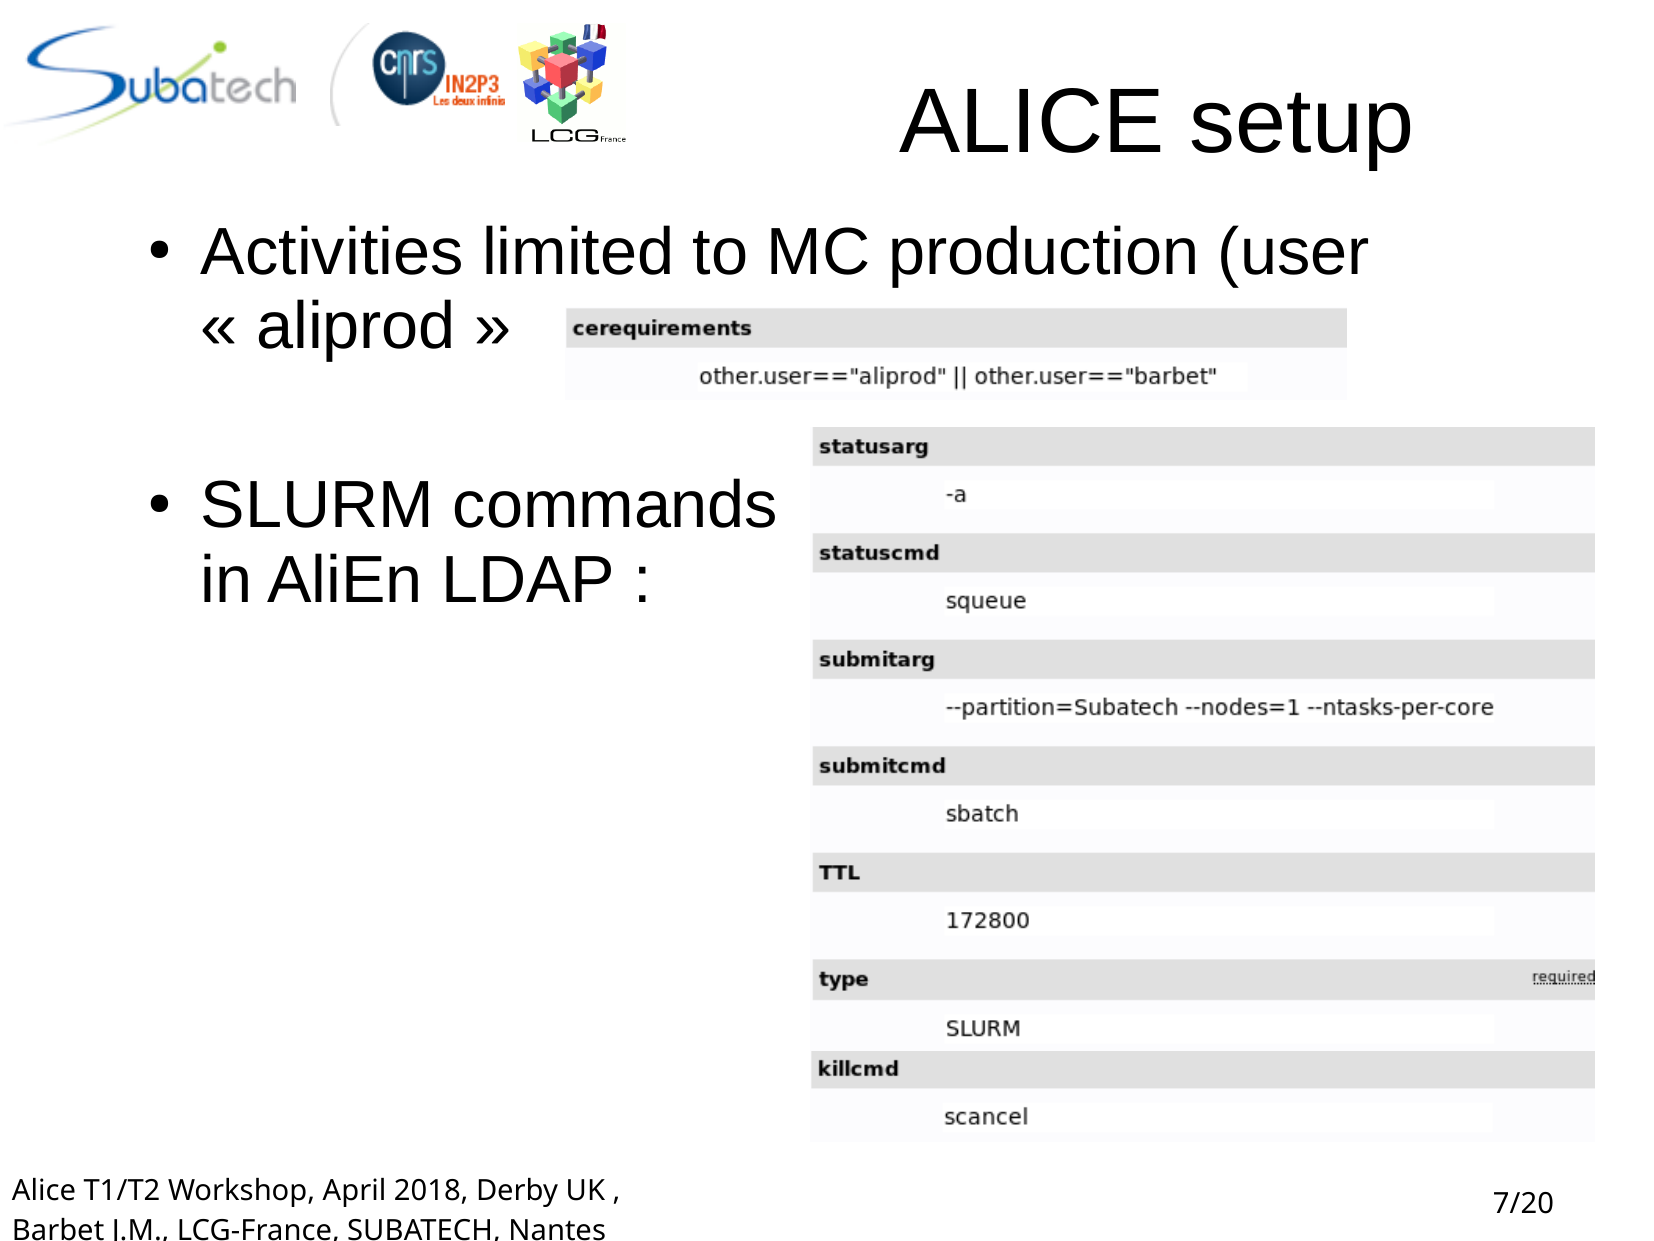

ALICE setup
# Activities limited to MC production (user « aliprod »
SLURM commands
in AliEn LDAP :
7